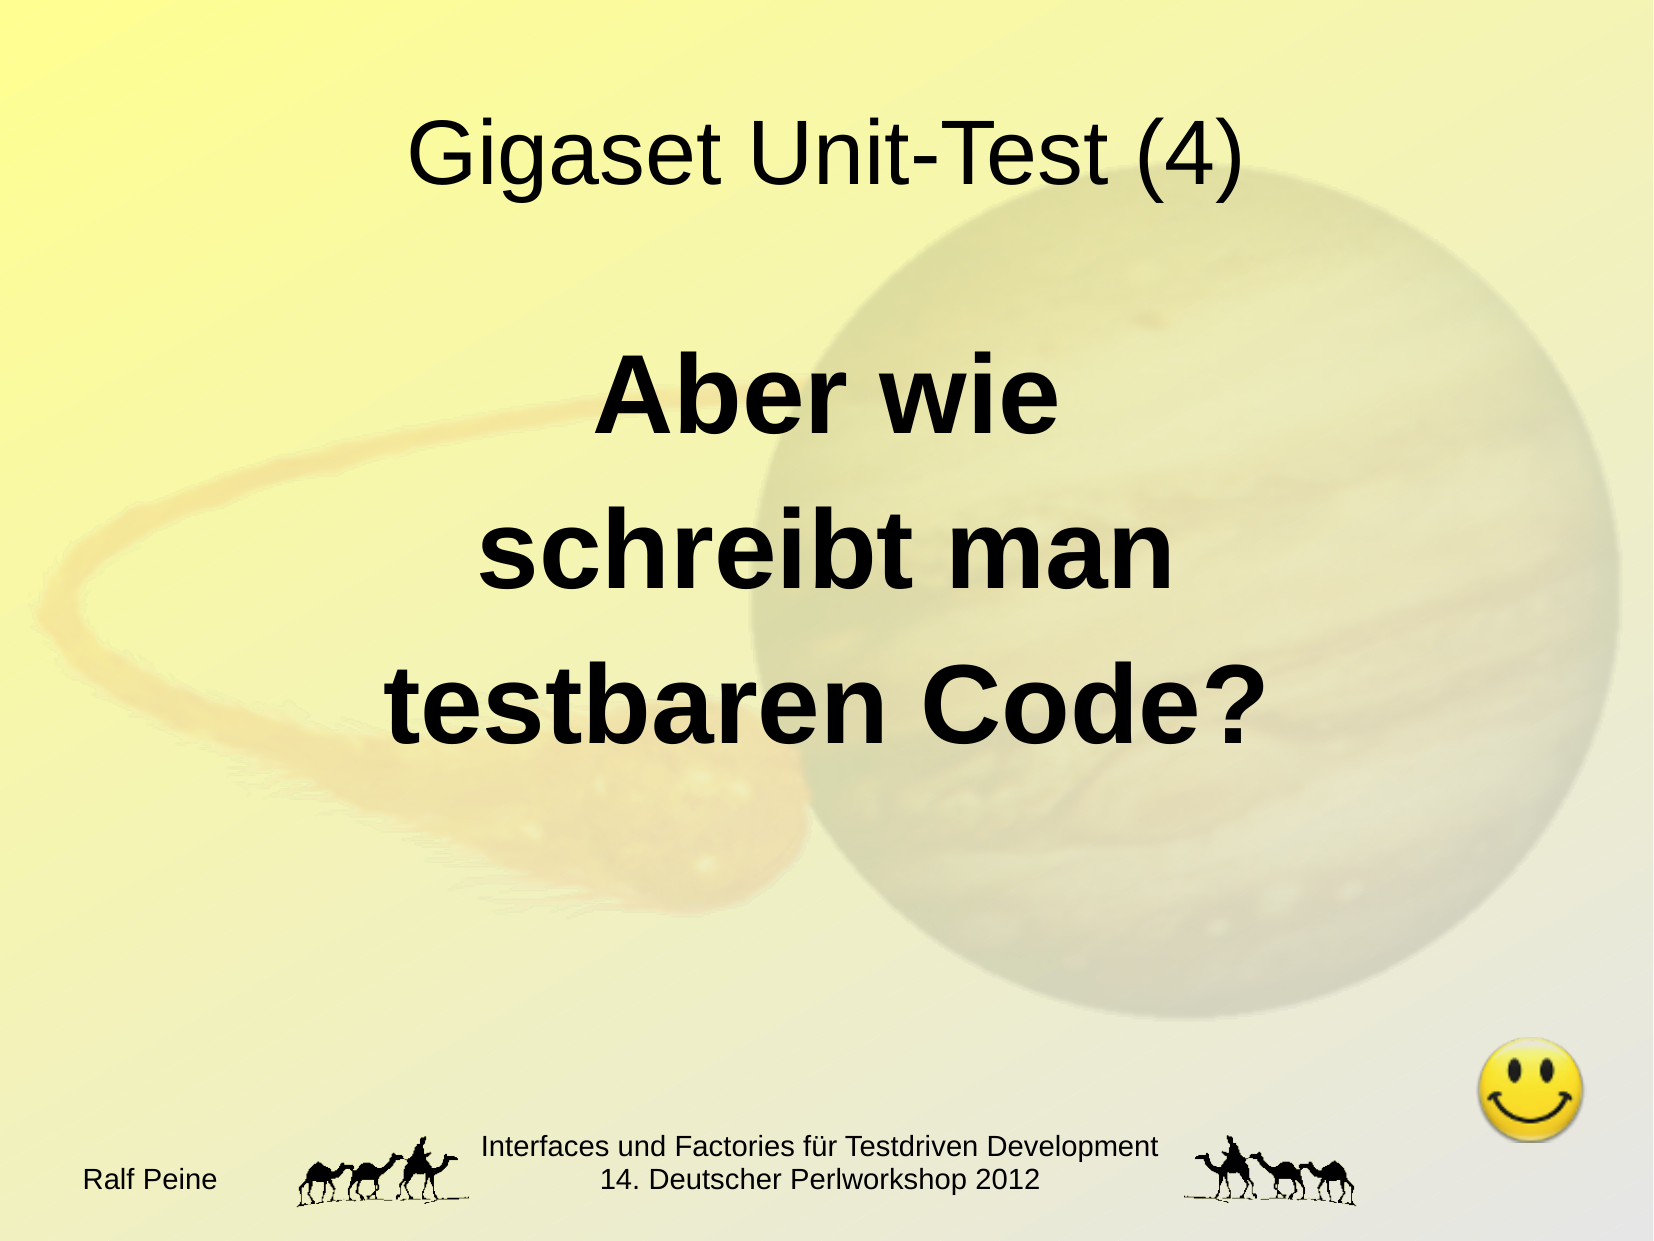

# Gigaset Unit-Test (4)
Aber wie
schreibt man
testbaren Code?